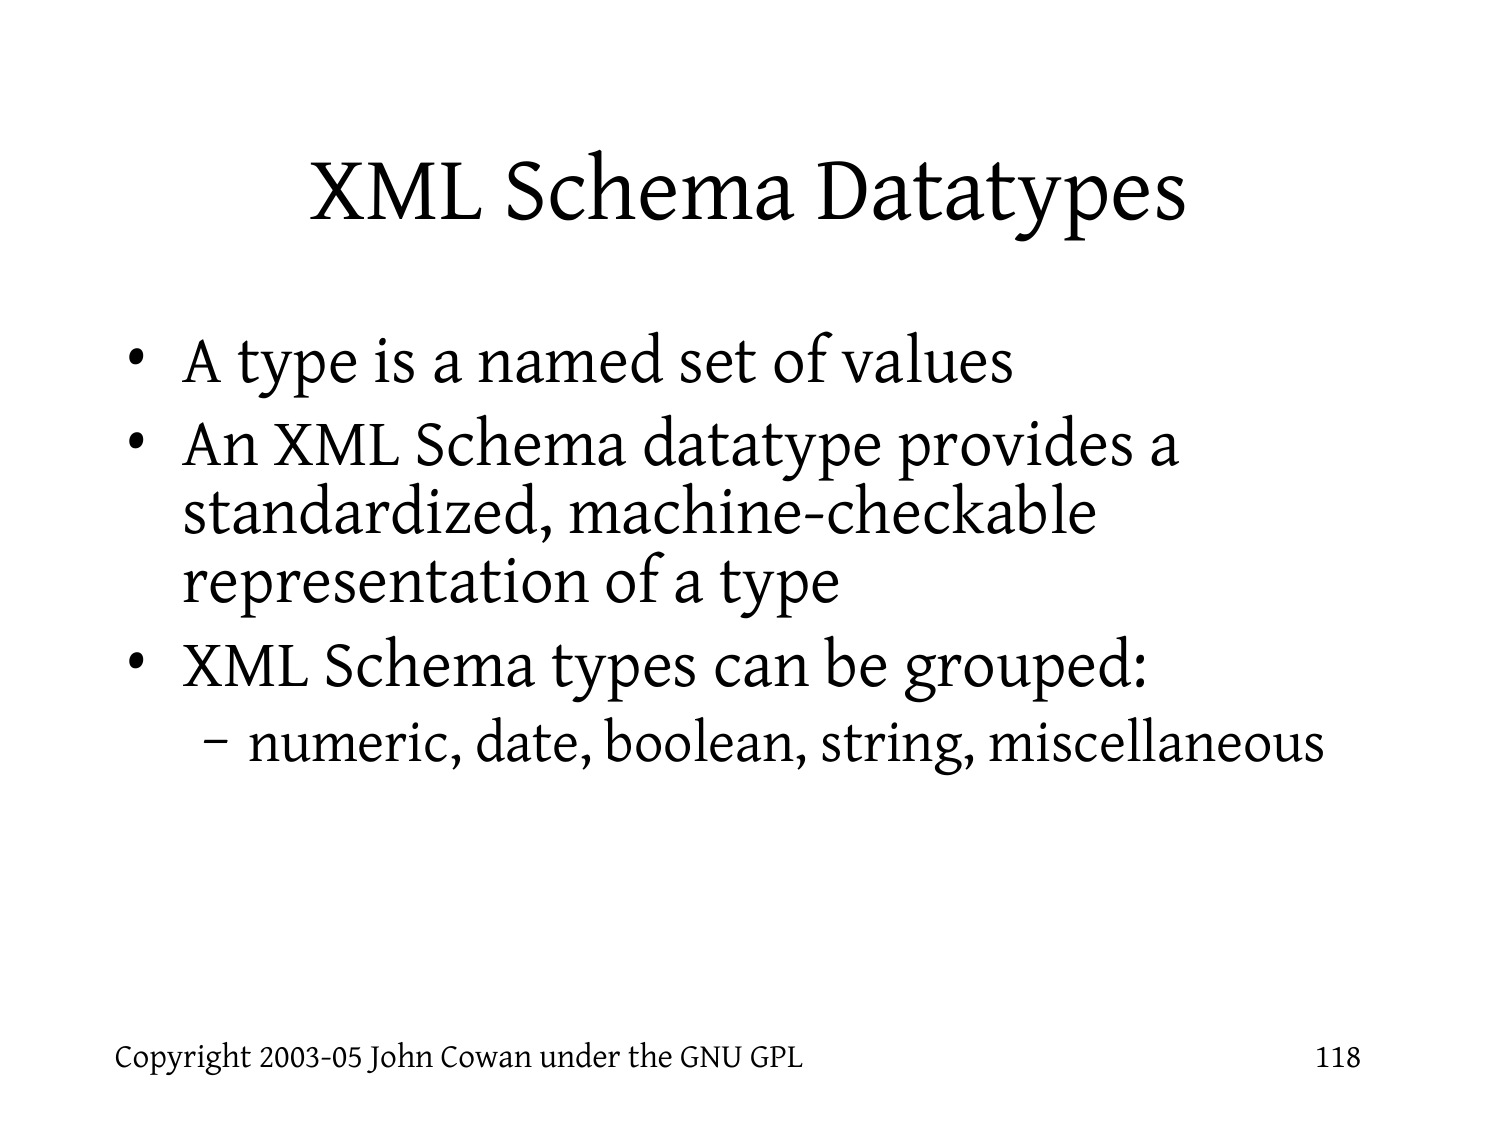

# XML Schema Datatypes
A type is a named set of values
An XML Schema datatype provides a standardized, machine-checkable representation of a type
XML Schema types can be grouped:
numeric, date, boolean, string, miscellaneous